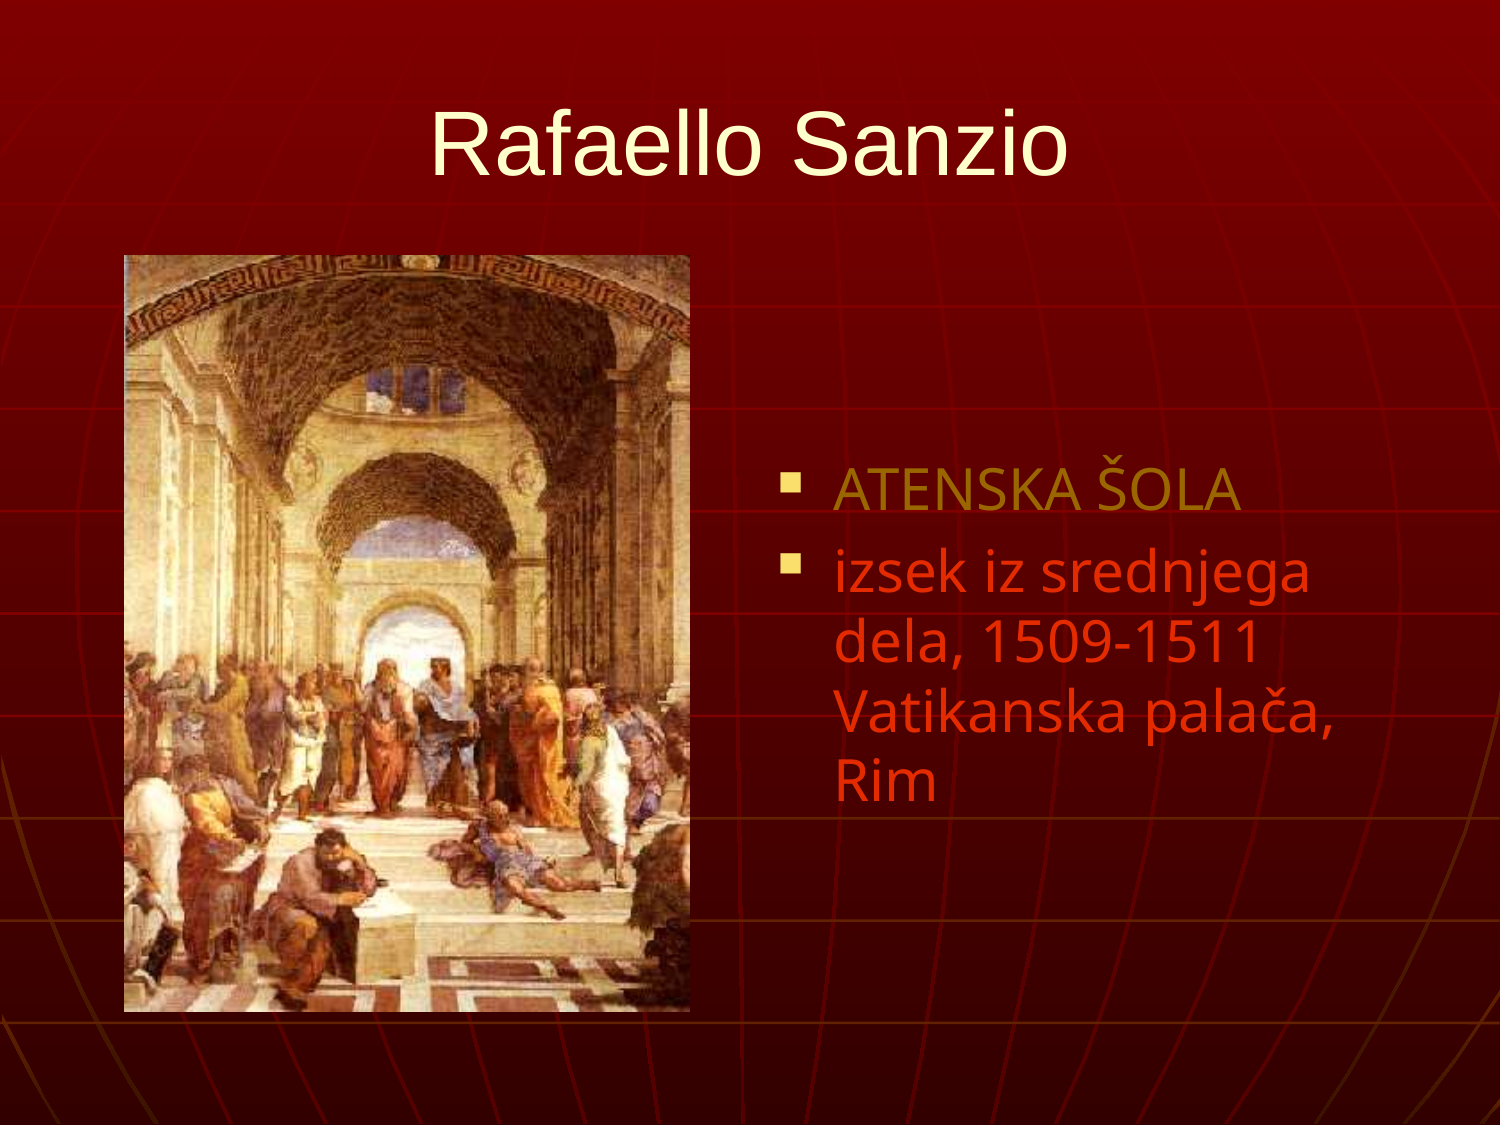

# Rafaello Sanzio
ATENSKA ŠOLA
izsek iz srednjega dela, 1509-1511
Vatikanska palača, Rim